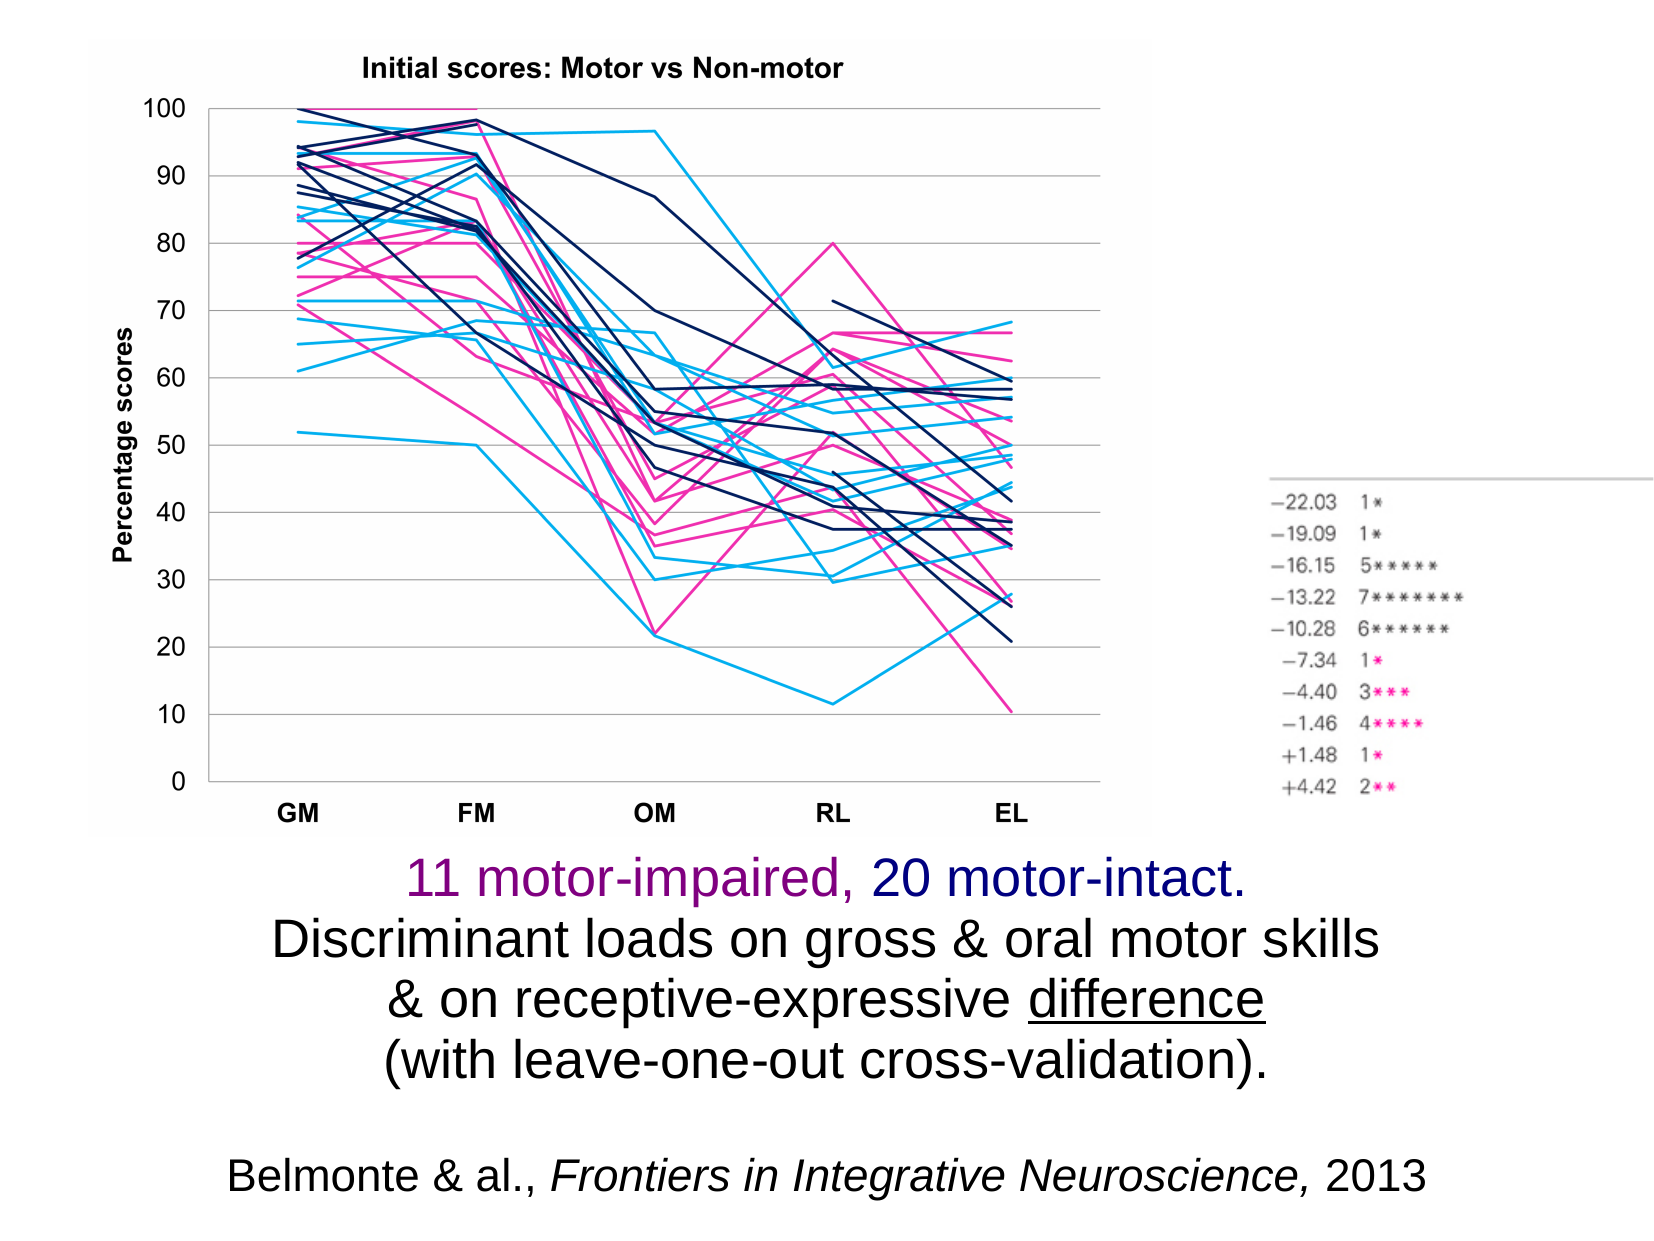

# 11 motor-impaired, 20 motor-intact. Discriminant loads on gross & oral motor skills & on receptive-expressive difference (with leave-one-out cross-validation). Belmonte & al., Frontiers in Integrative Neuroscience, 2013